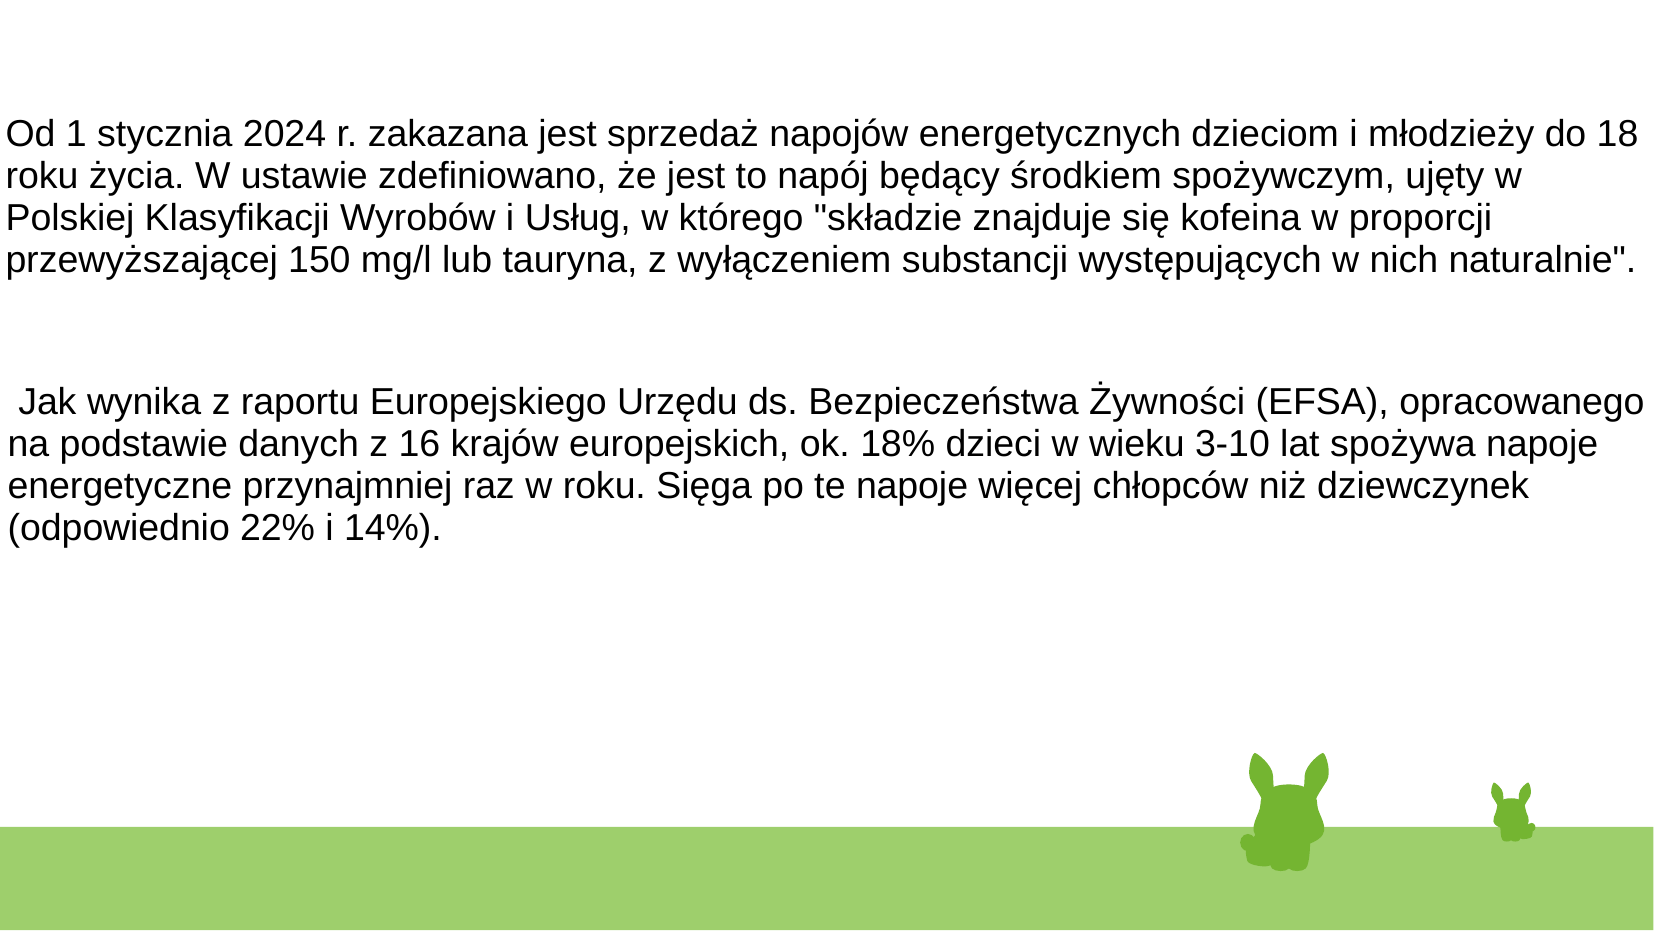

Od 1 stycznia 2024 r. zakazana jest sprzedaż napojów energetycznych dzieciom i młodzieży do 18 roku życia. W ustawie zdefiniowano, że jest to napój będący środkiem spożywczym, ujęty w Polskiej Klasyfikacji Wyrobów i Usług, w którego "składzie znajduje się kofeina w proporcji przewyższającej 150 mg/l lub tauryna, z wyłączeniem substancji występujących w nich naturalnie".
 Jak wynika z raportu Europejskiego Urzędu ds. Bezpieczeństwa Żywności (EFSA), opracowanego na podstawie danych z 16 krajów europejskich, ok. 18% dzieci w wieku 3-10 lat spożywa napoje energetyczne przynajmniej raz w roku. Sięga po te napoje więcej chłopców niż dziewczynek (odpowiednio 22% i 14%).